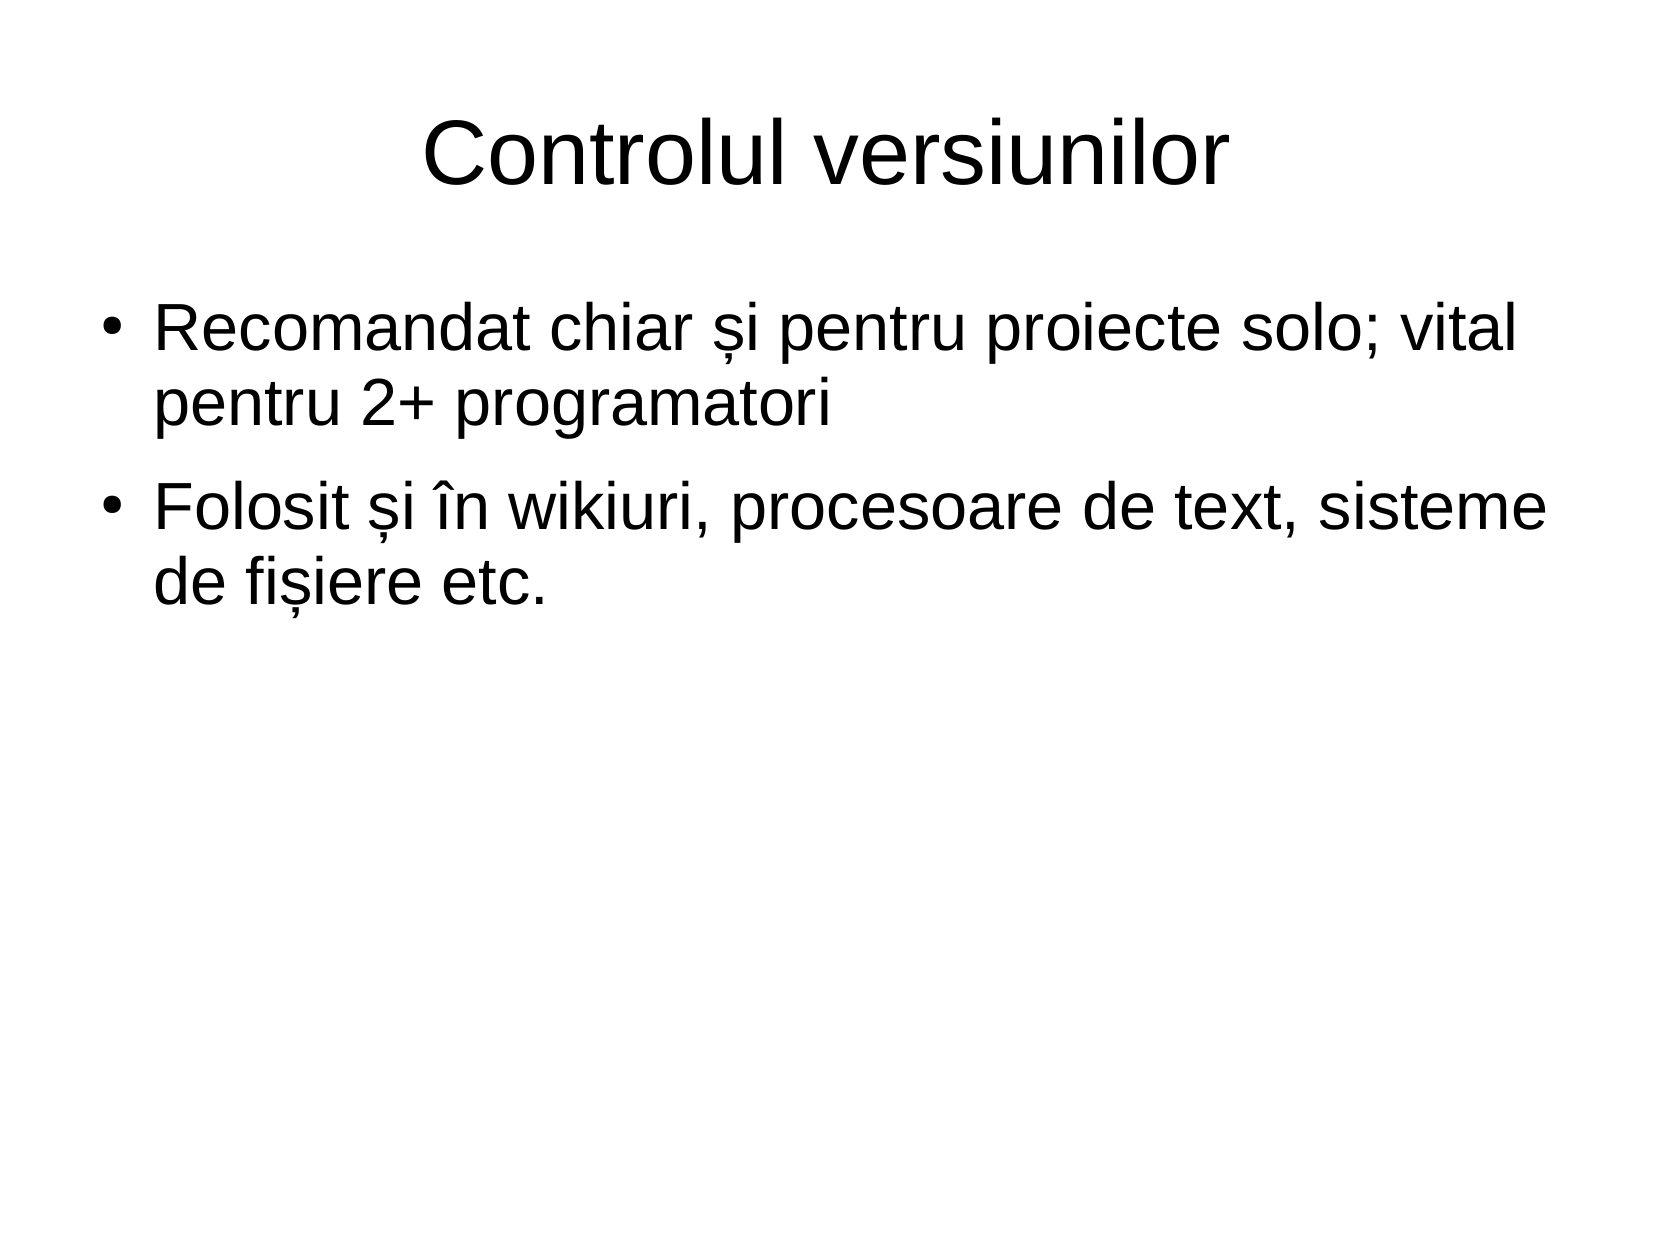

# Controlul versiunilor
Recomandat chiar și pentru proiecte solo; vital pentru 2+ programatori
Folosit și în wikiuri, procesoare de text, sisteme de fișiere etc.